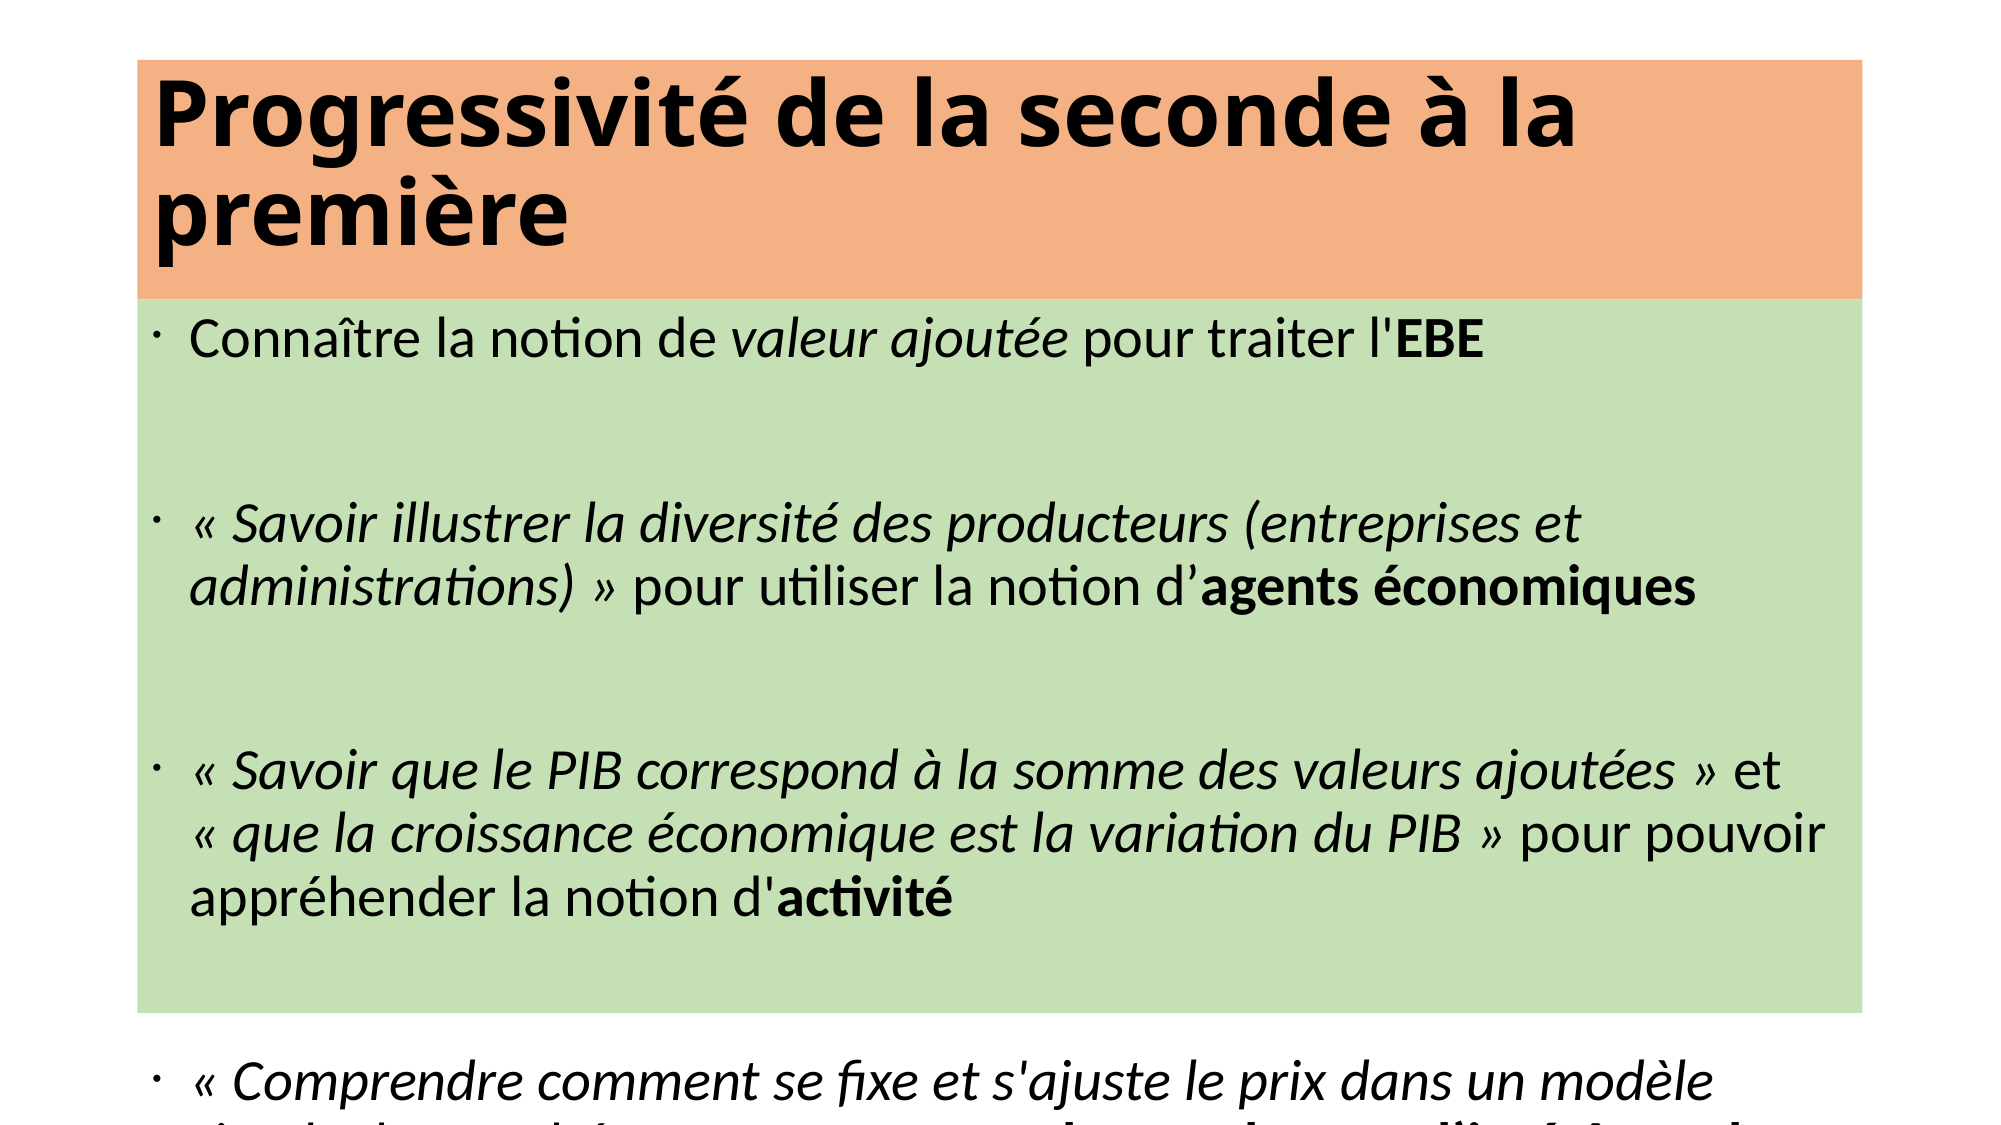

# Progressivité de la seconde à la première
Connaître la notion de valeur ajoutée pour traiter l'EBE
« Savoir illustrer la diversité des producteurs (entreprises et administrations) » pour utiliser la notion d’agents économiques
« Savoir que le PIB correspond à la somme des valeurs ajoutées » et « que la croissance économique est la variation du PIB » pour pouvoir appréhender la notion d'activité
« Comprendre comment se fixe et s'ajuste le prix dans un modèle simple de marché » pour « comprendre que le taux d’intérêt est le prix sur le marché des fonds prêtables »